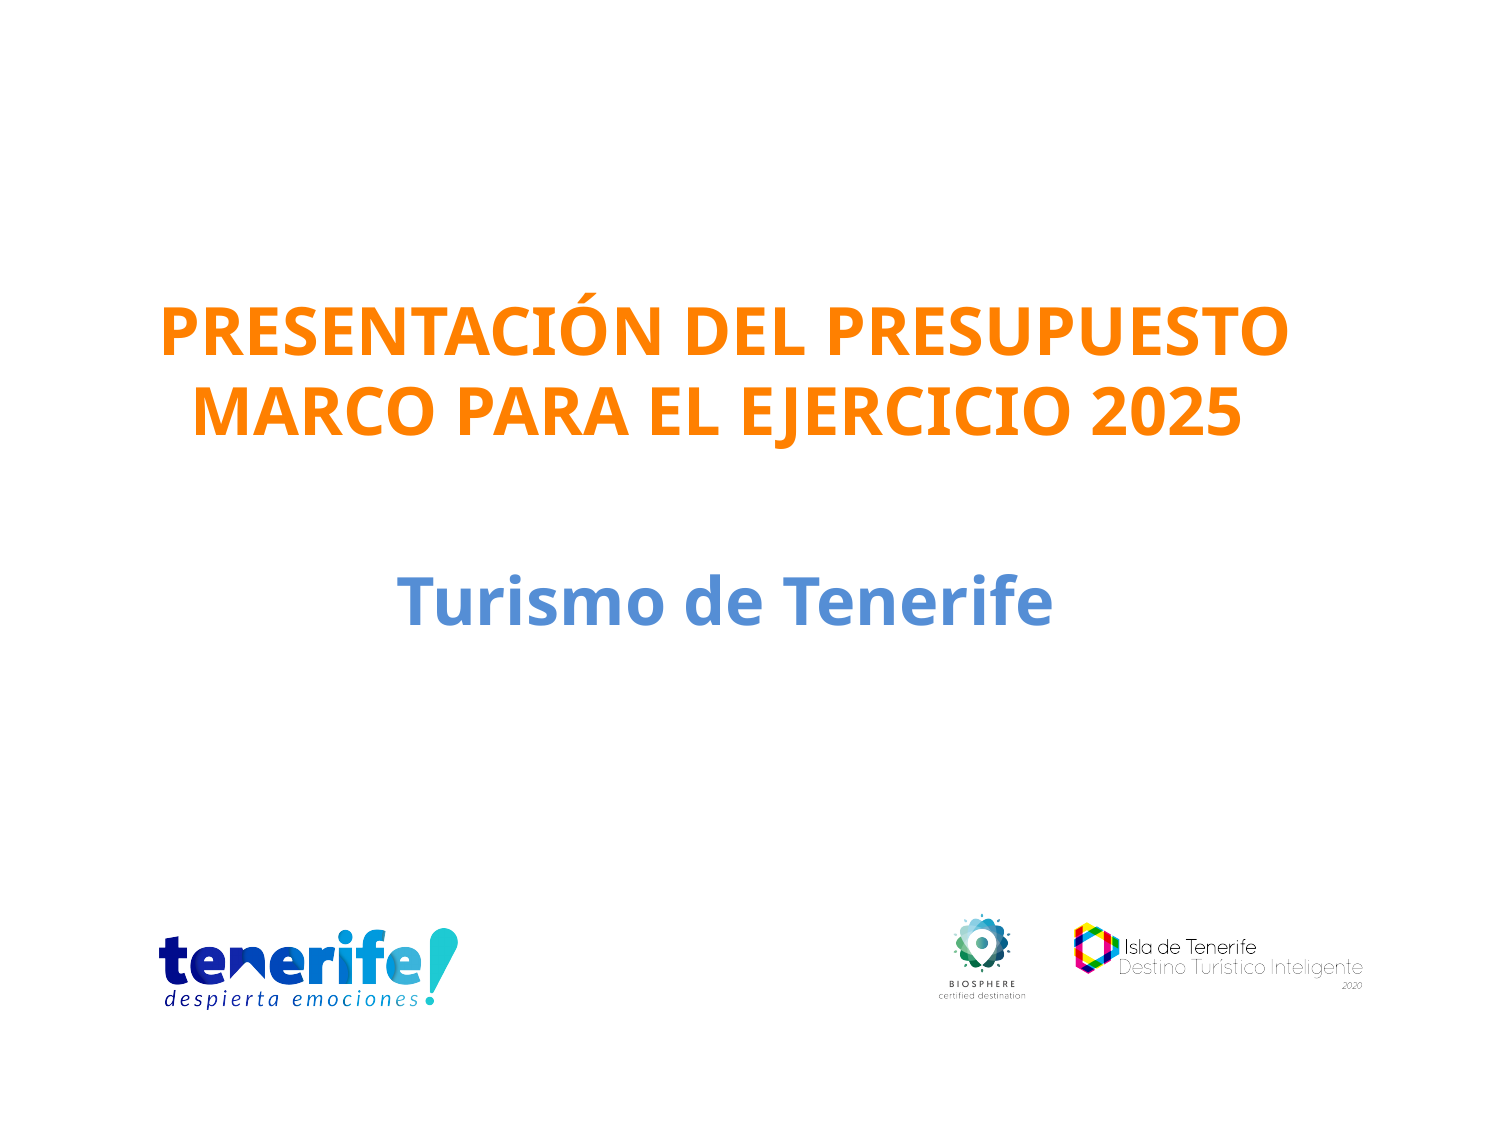

PRESENTACIÓN DEL PRESUPUESTO MARCO PARA EL EJERCICIO 2025
Turismo de Tenerife